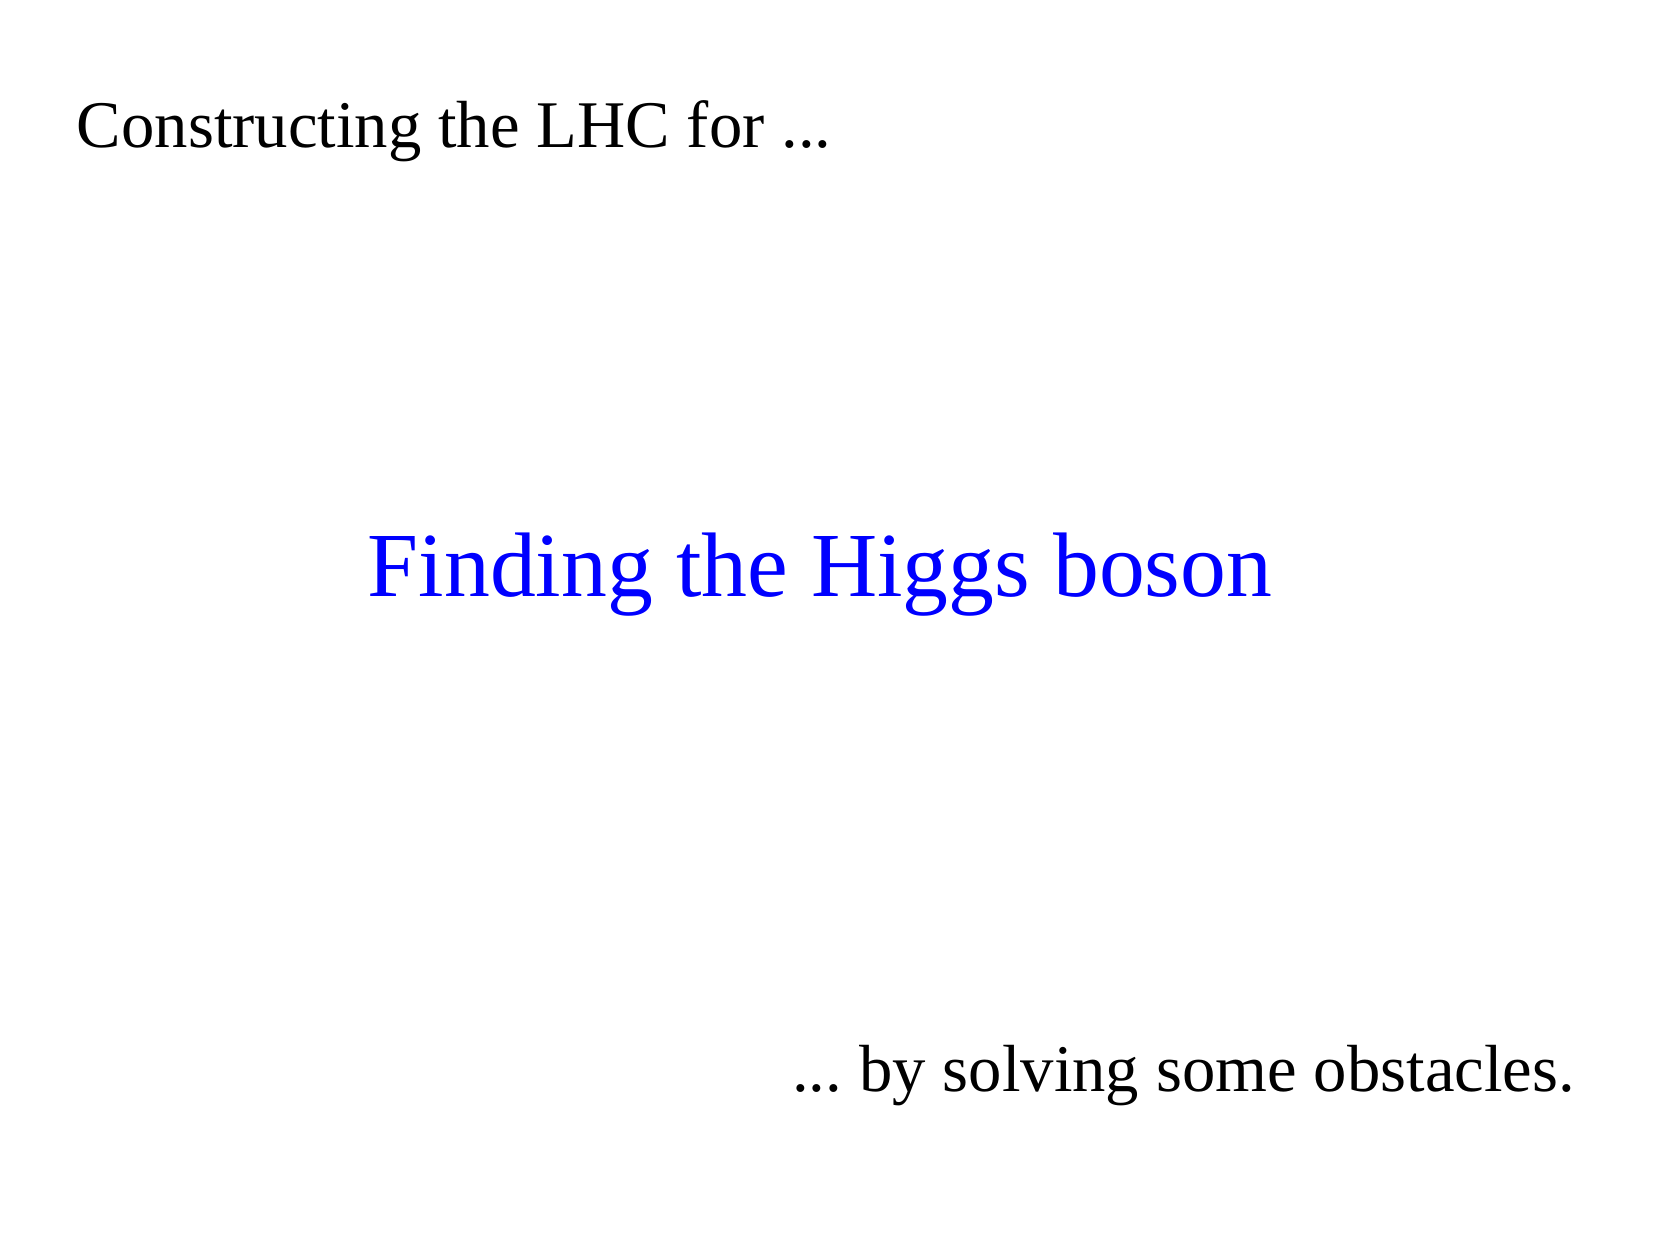

# Constructing the LHC for ...
Finding the Higgs boson
... by solving some obstacles.